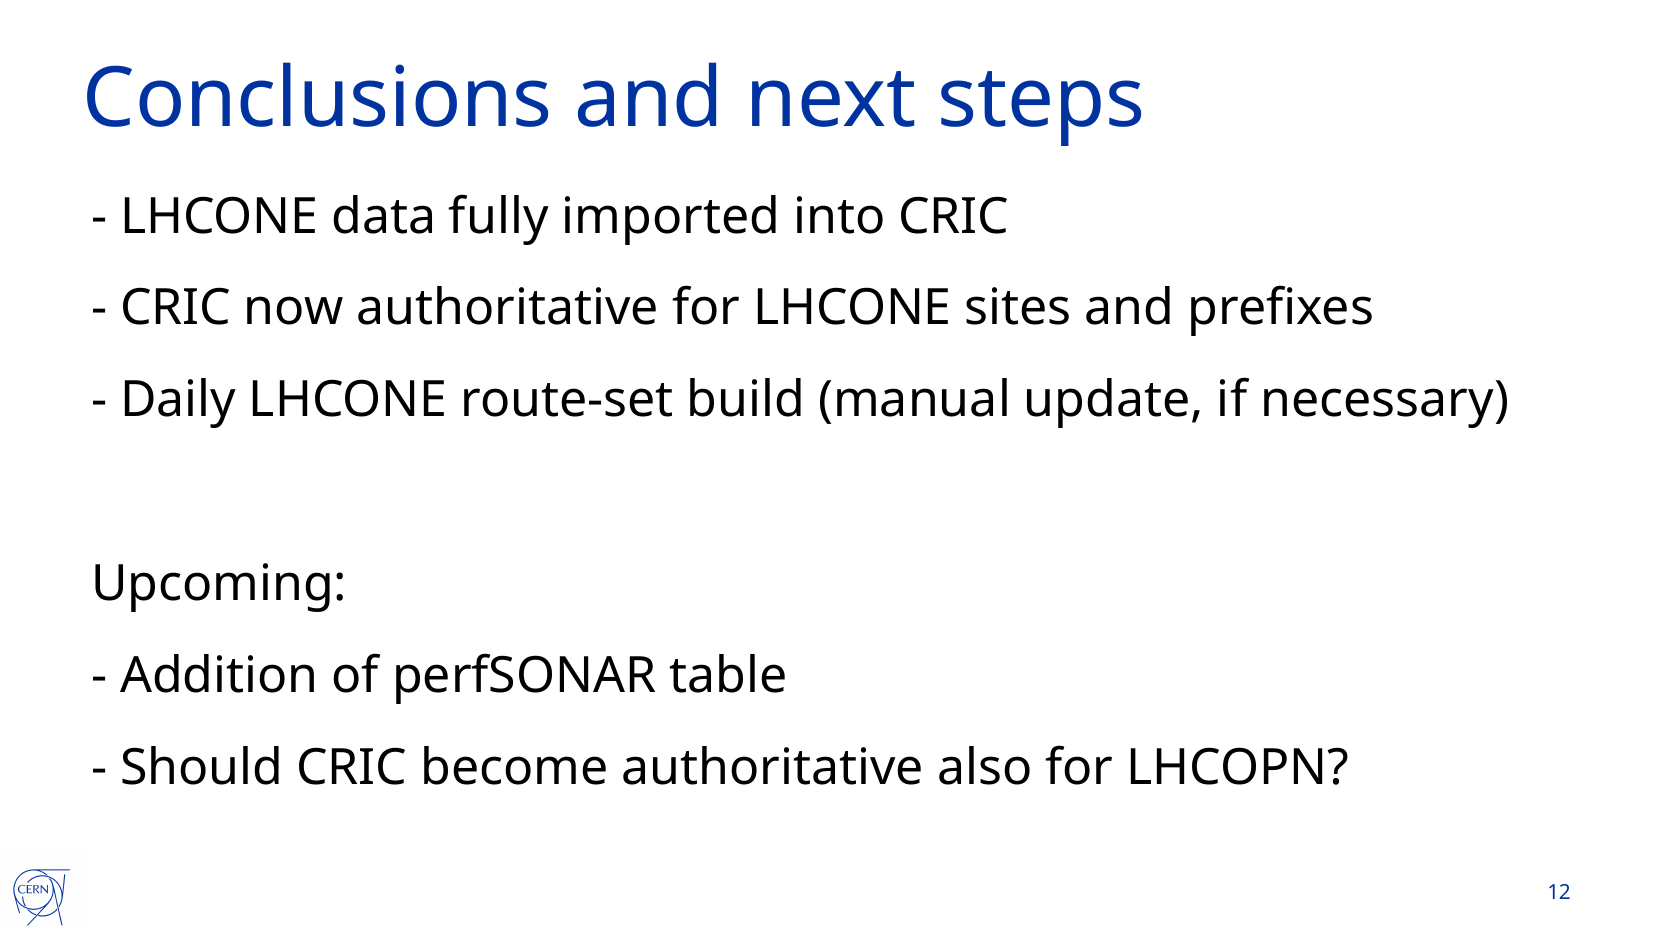

# Conclusions and next steps
- LHCONE data fully imported into CRIC
- CRIC now authoritative for LHCONE sites and prefixes
- Daily LHCONE route-set build (manual update, if necessary)
Upcoming:
- Addition of perfSONAR table
- Should CRIC become authoritative also for LHCOPN?
12